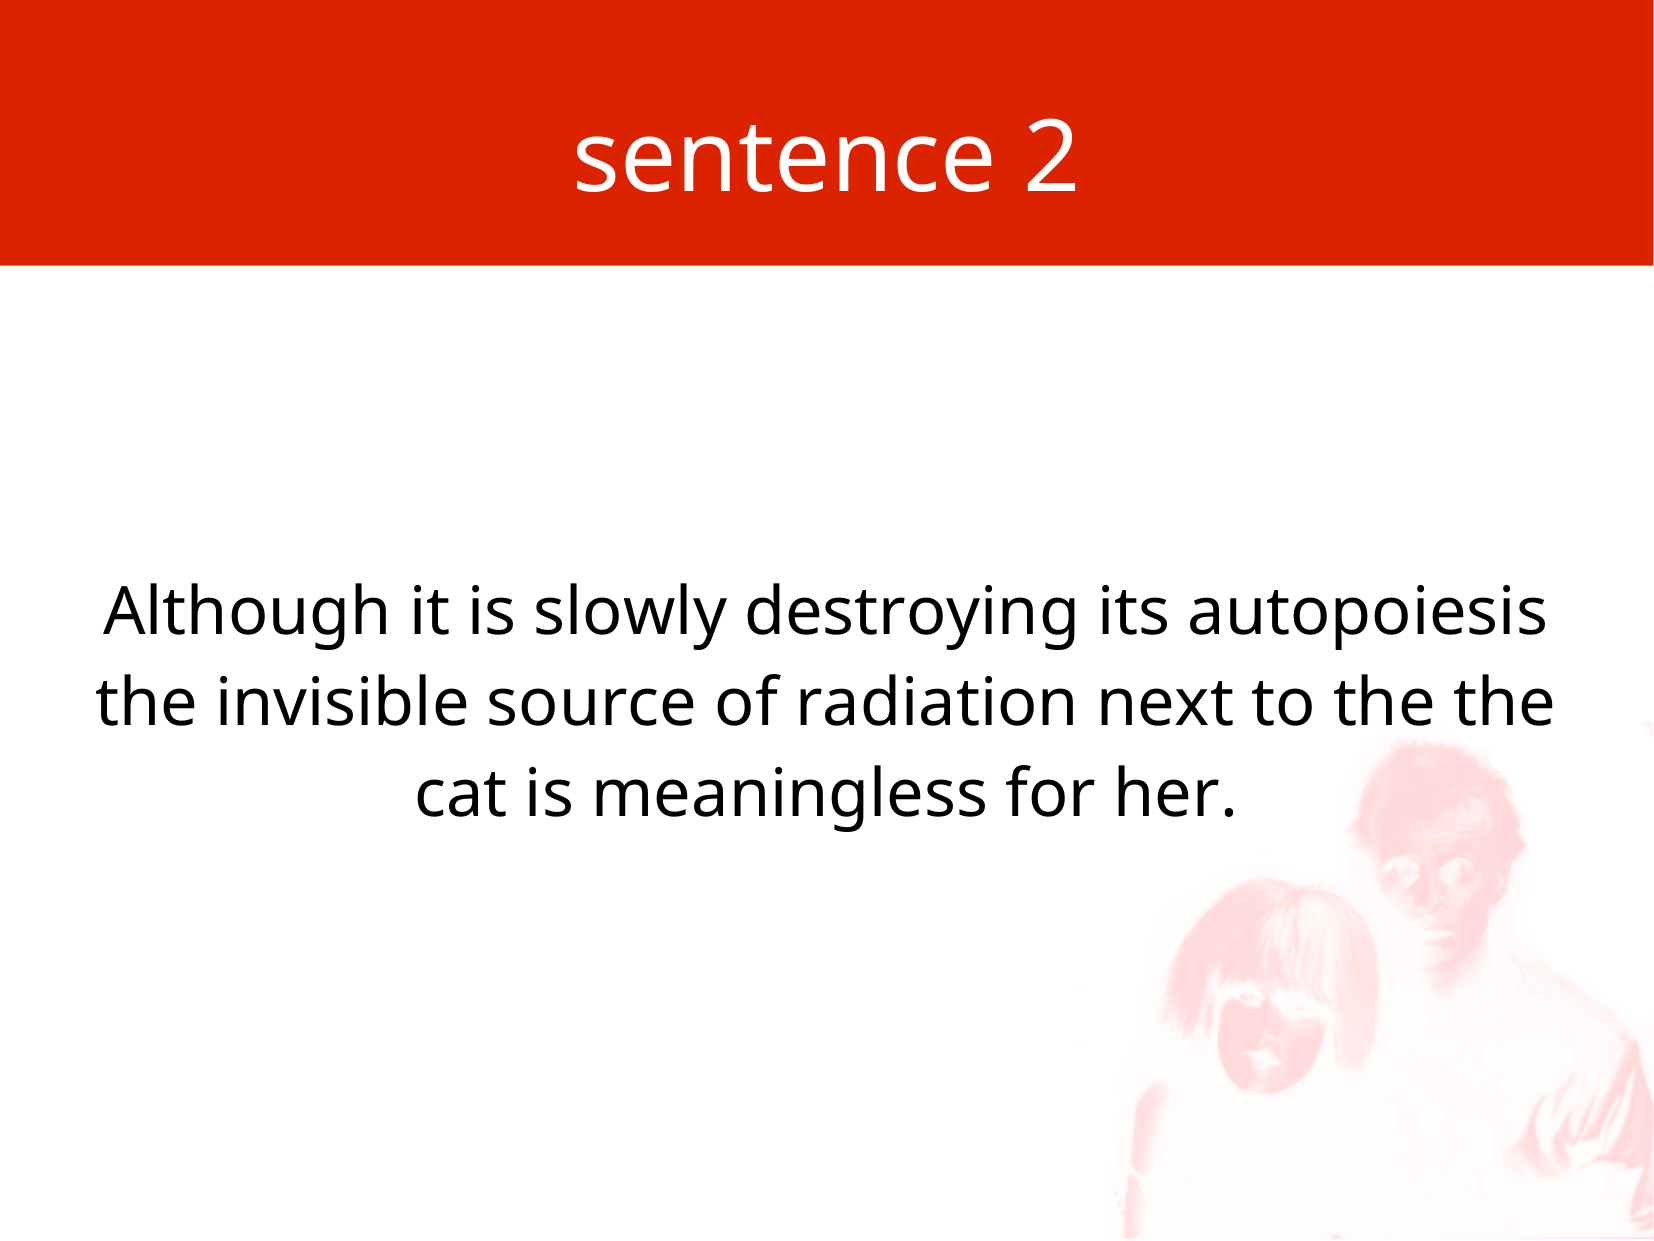

# sentence 2
Although it is slowly destroying its autopoiesis the invisible source of radiation next to the the cat is meaningless for her.